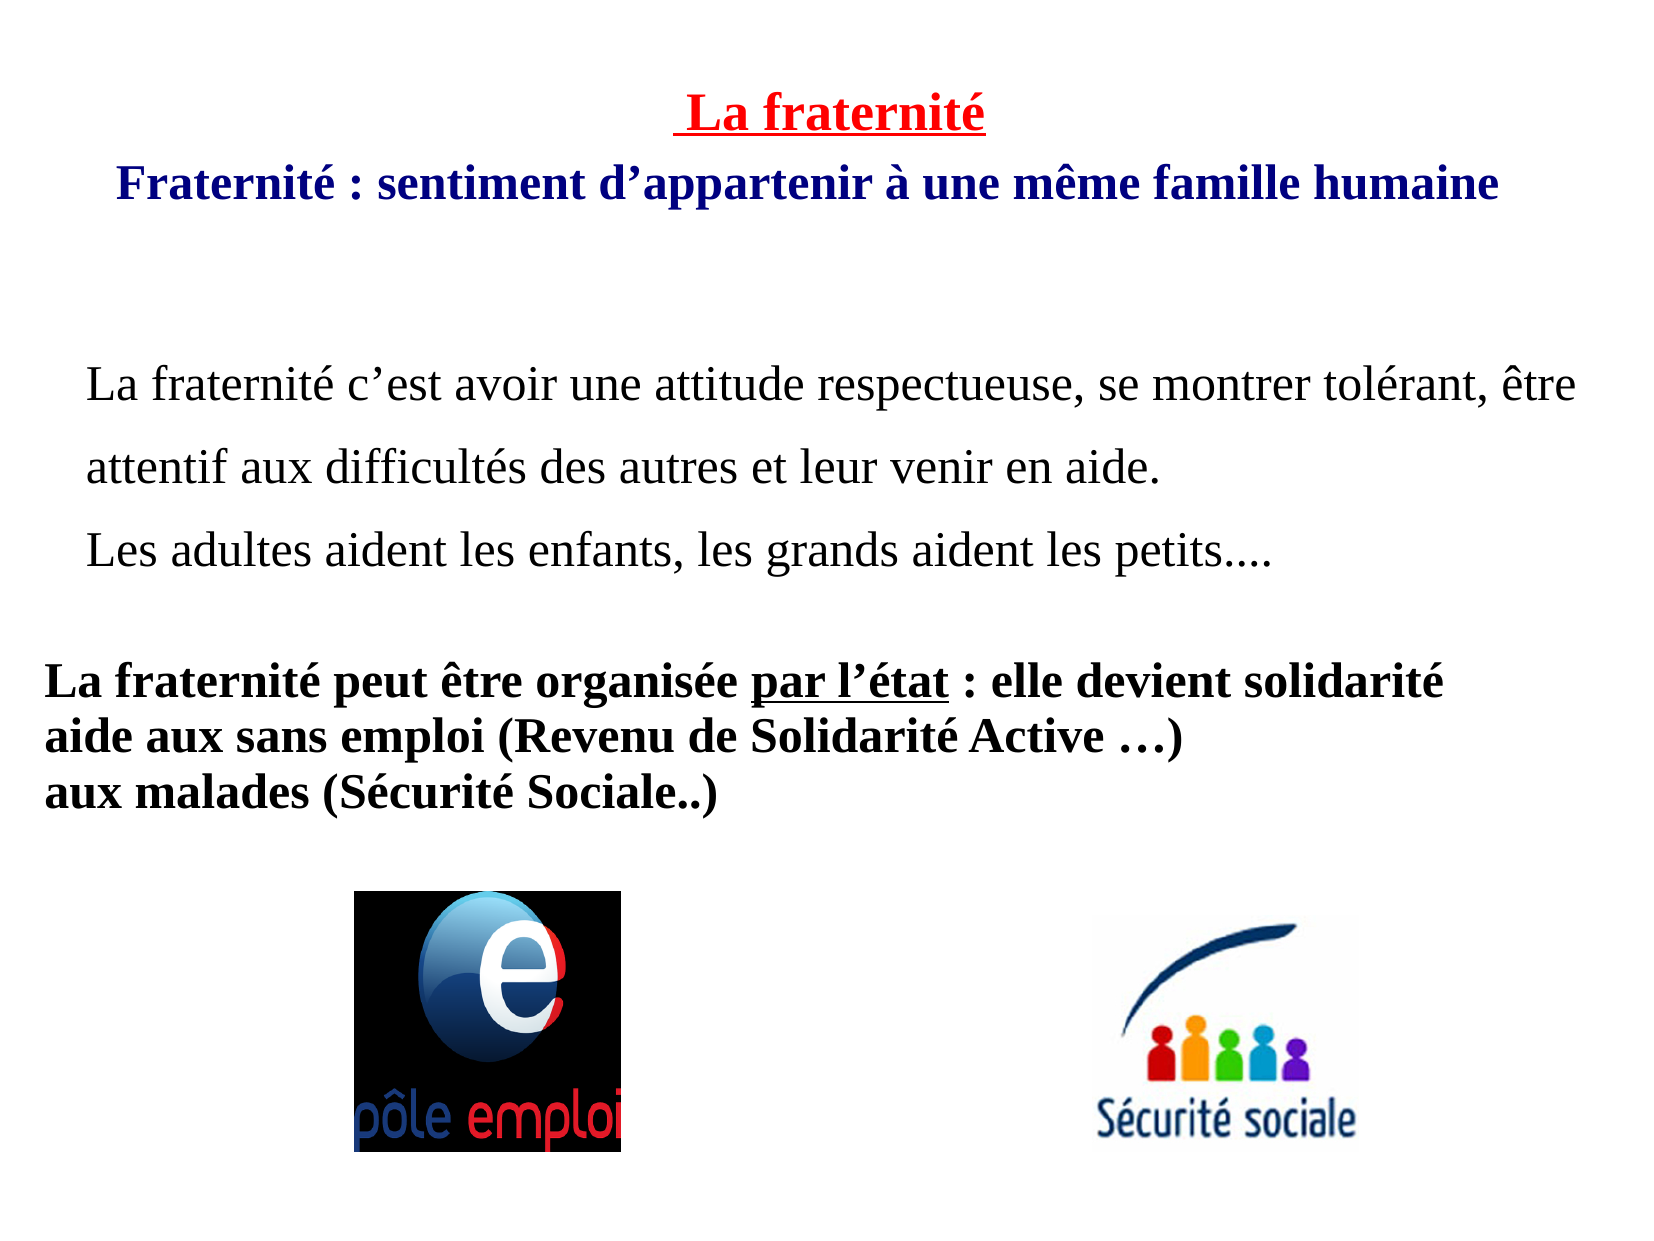

La fraternité
 Fraternité : sentiment d’appartenir à une même famille humaine
La fraternité c’est avoir une attitude respectueuse, se montrer tolérant, être attentif aux difficultés des autres et leur venir en aide.
Les adultes aident les enfants, les grands aident les petits....
La fraternité peut être organisée par l’état : elle devient solidarité
aide aux sans emploi (Revenu de Solidarité Active …)
aux malades (Sécurité Sociale..)